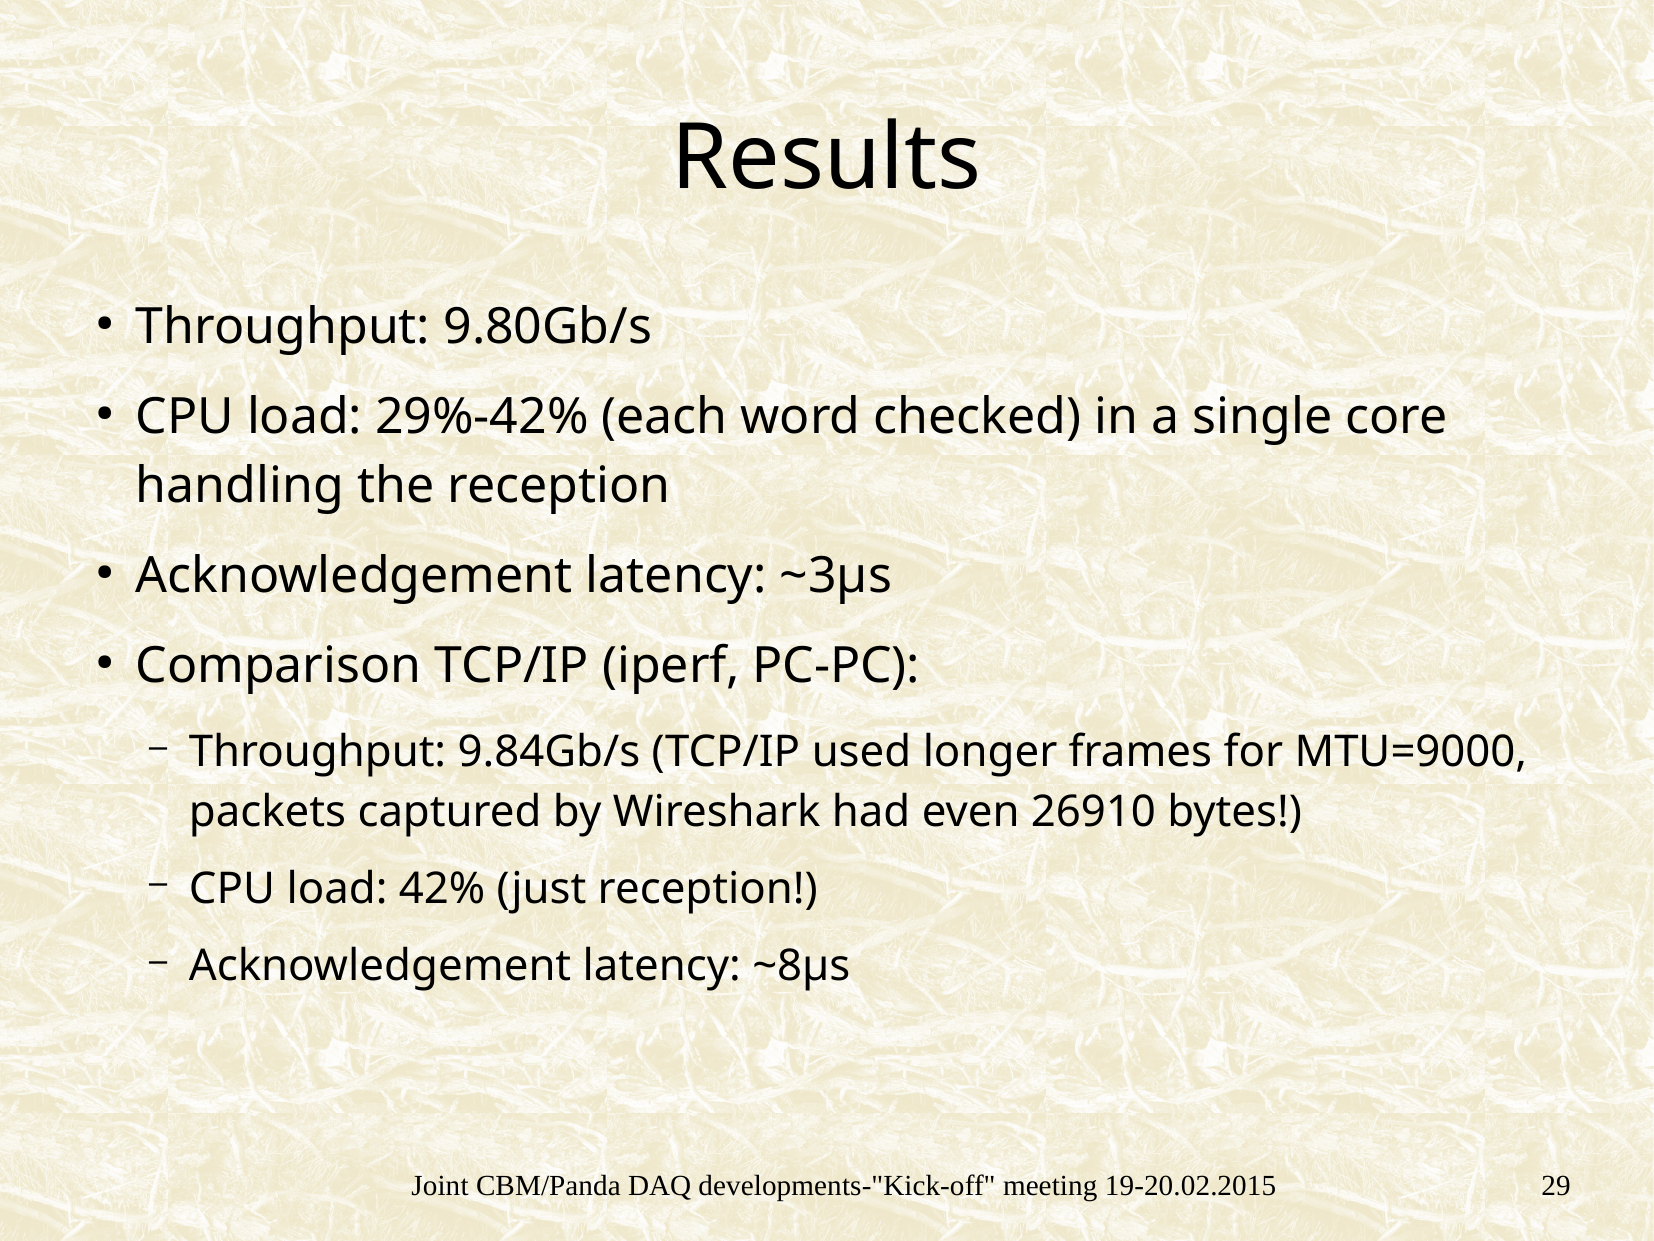

# Results
Throughput: 9.80Gb/s
CPU load: 29%-42% (each word checked) in a single core handling the reception
Acknowledgement latency: ~3µs
Comparison TCP/IP (iperf, PC-PC):
Throughput: 9.84Gb/s (TCP/IP used longer frames for MTU=9000, packets captured by Wireshark had even 26910 bytes!)
CPU load: 42% (just reception!)
Acknowledgement latency: ~8µs
Joint CBM/Panda DAQ developments-"Kick-off" meeting 19-20.02.2015
29